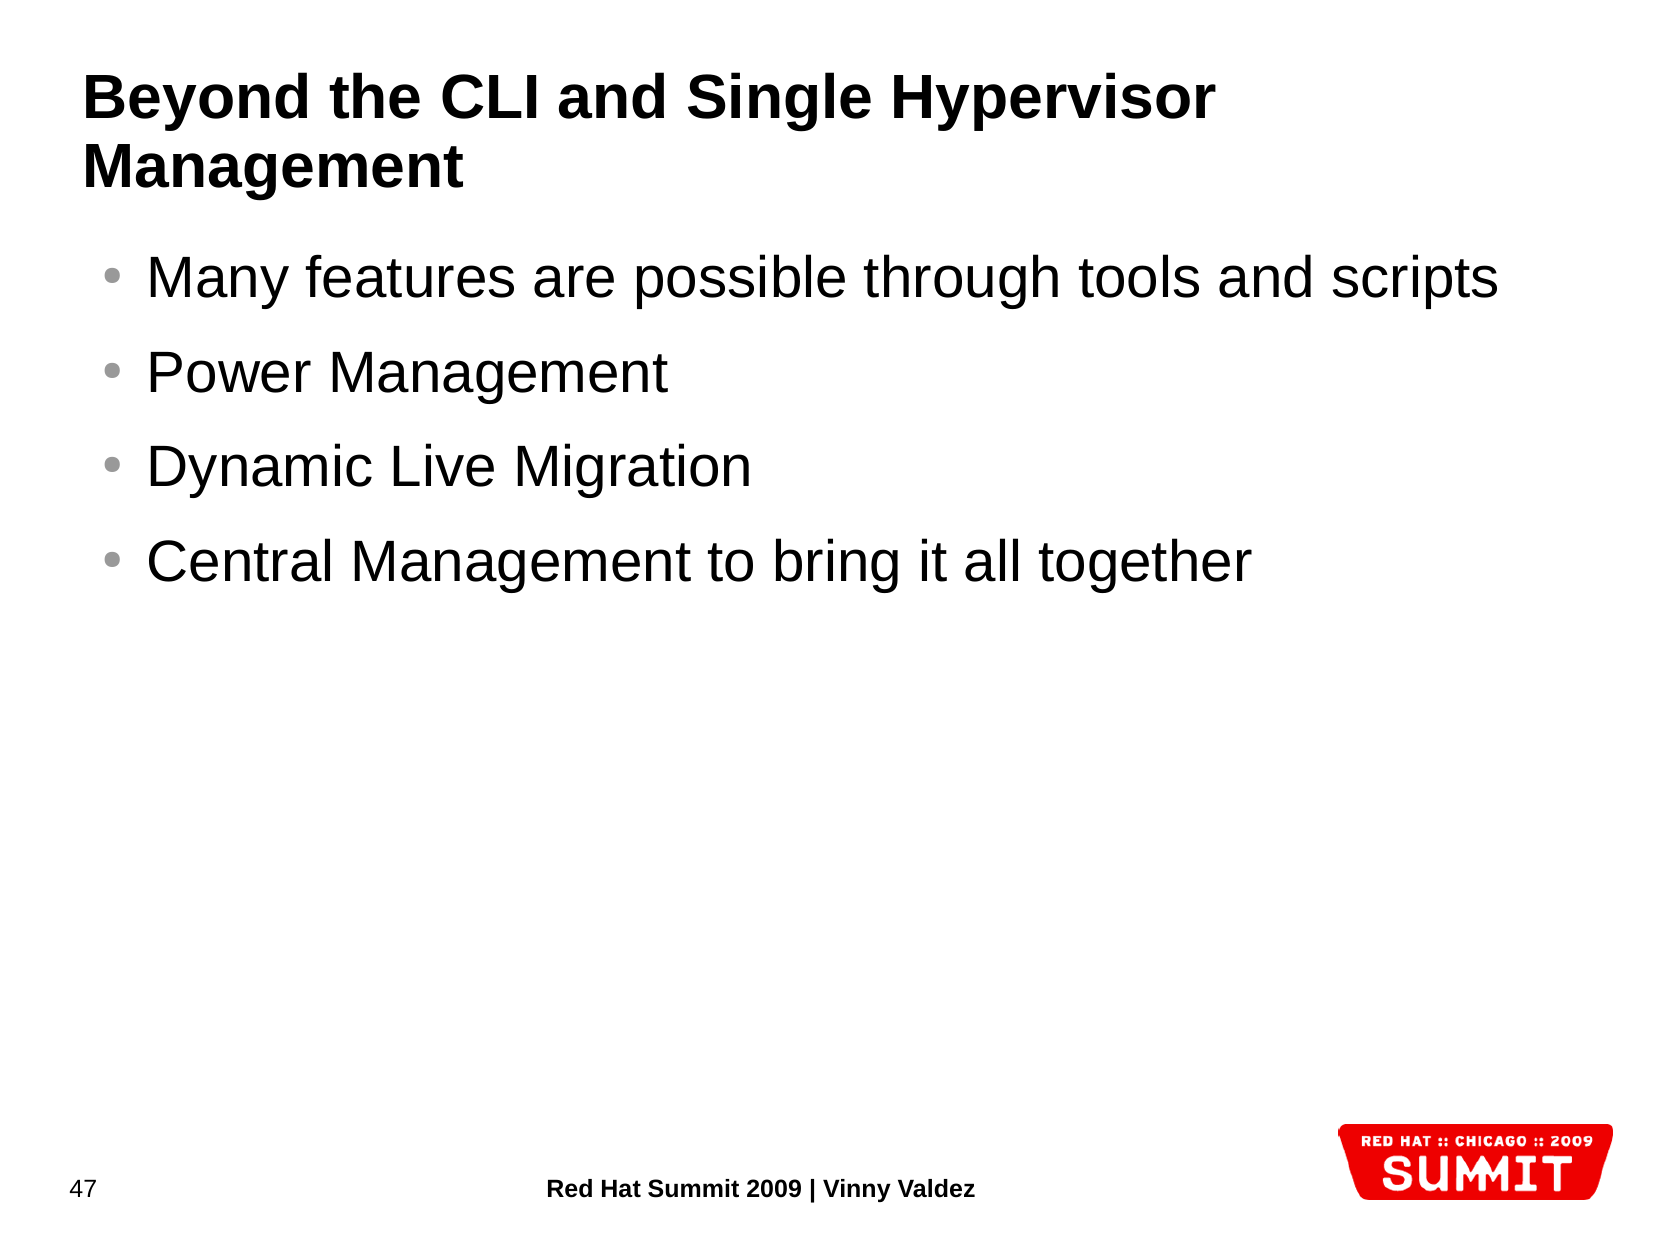

# Beyond the CLI and Single Hypervisor Management
Many features are possible through tools and scripts
Power Management
Dynamic Live Migration
Central Management to bring it all together